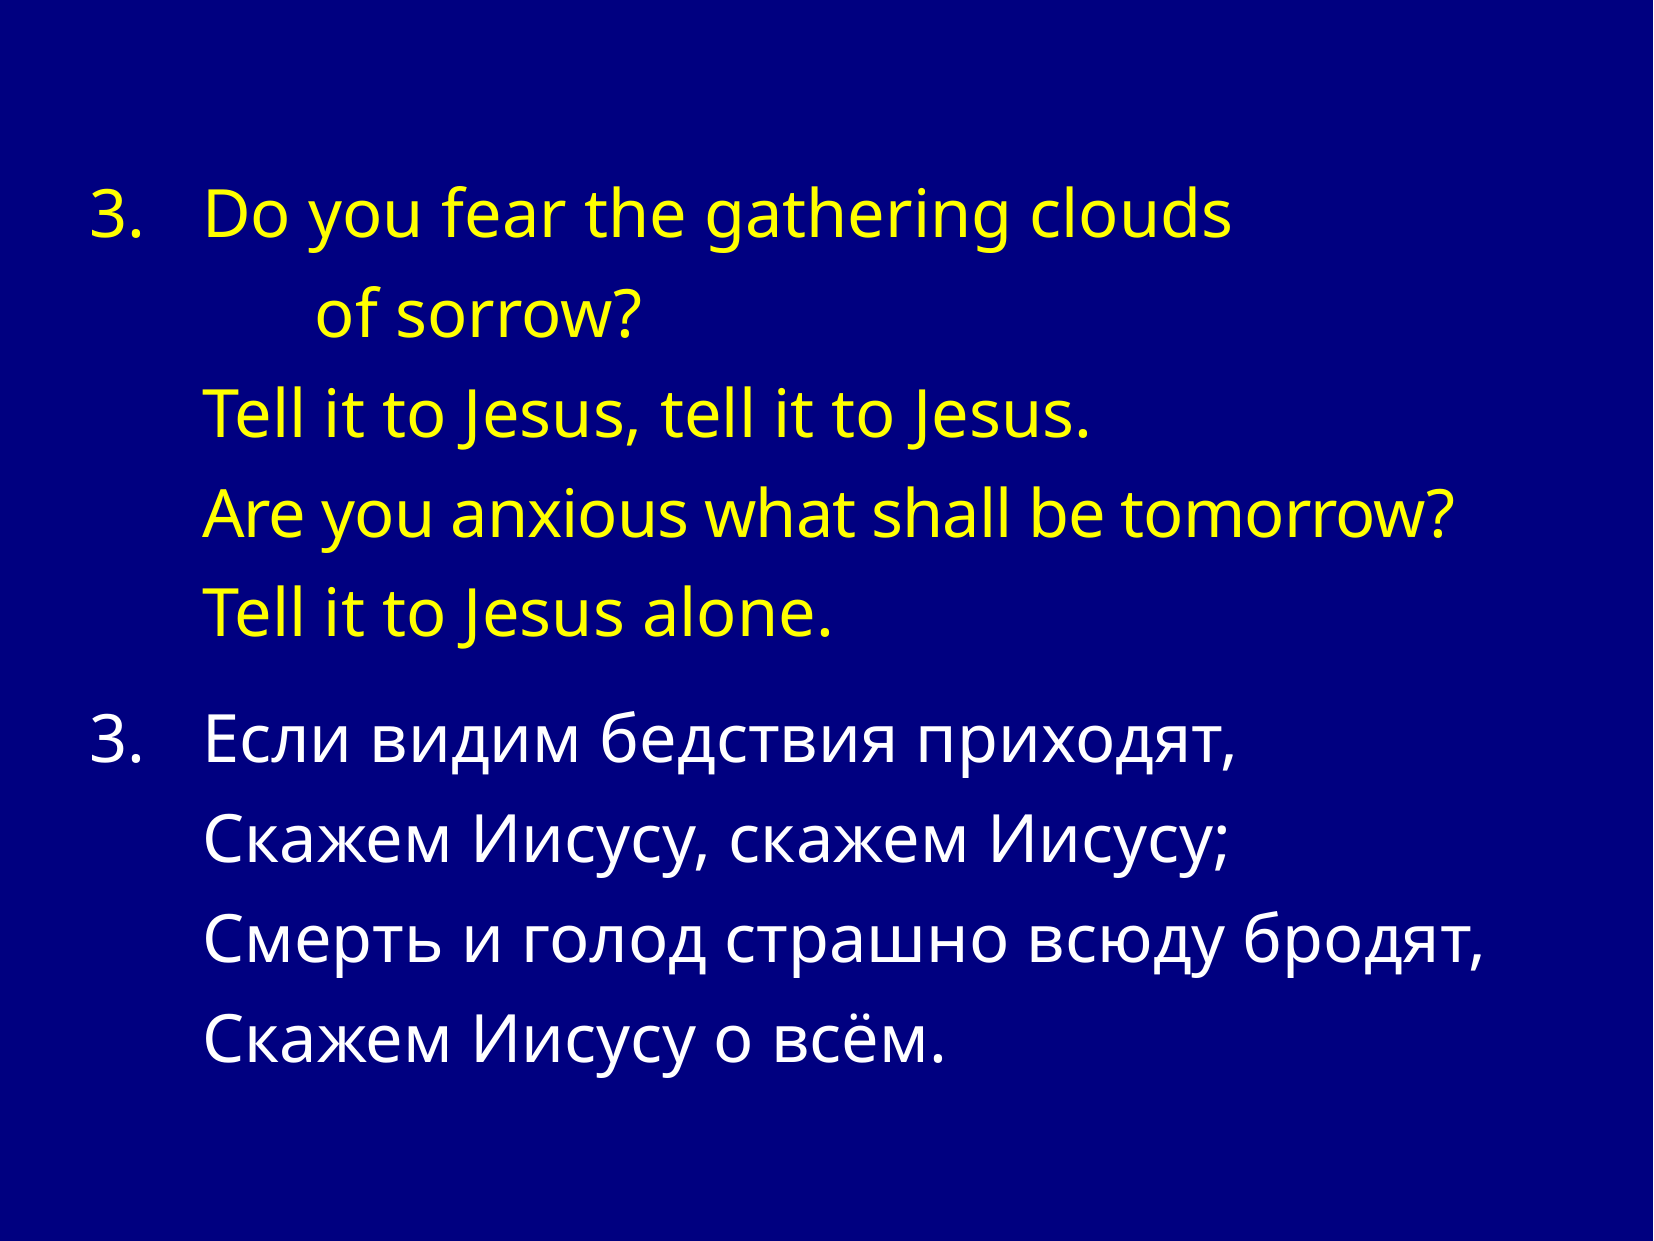

3.	Do you fear the gathering clouds
		of sorrow?
	Tell it to Jesus, tell it to Jesus.
	Are you anxious what shall be tomorrow?
	Tell it to Jesus alone.
3.	Если видим бедствия приходят,
	Скажем Иисусу, скажем Иисусу;
	Смерть и голод страшно всюду бродят,
	Скажем Иисусу о всём.